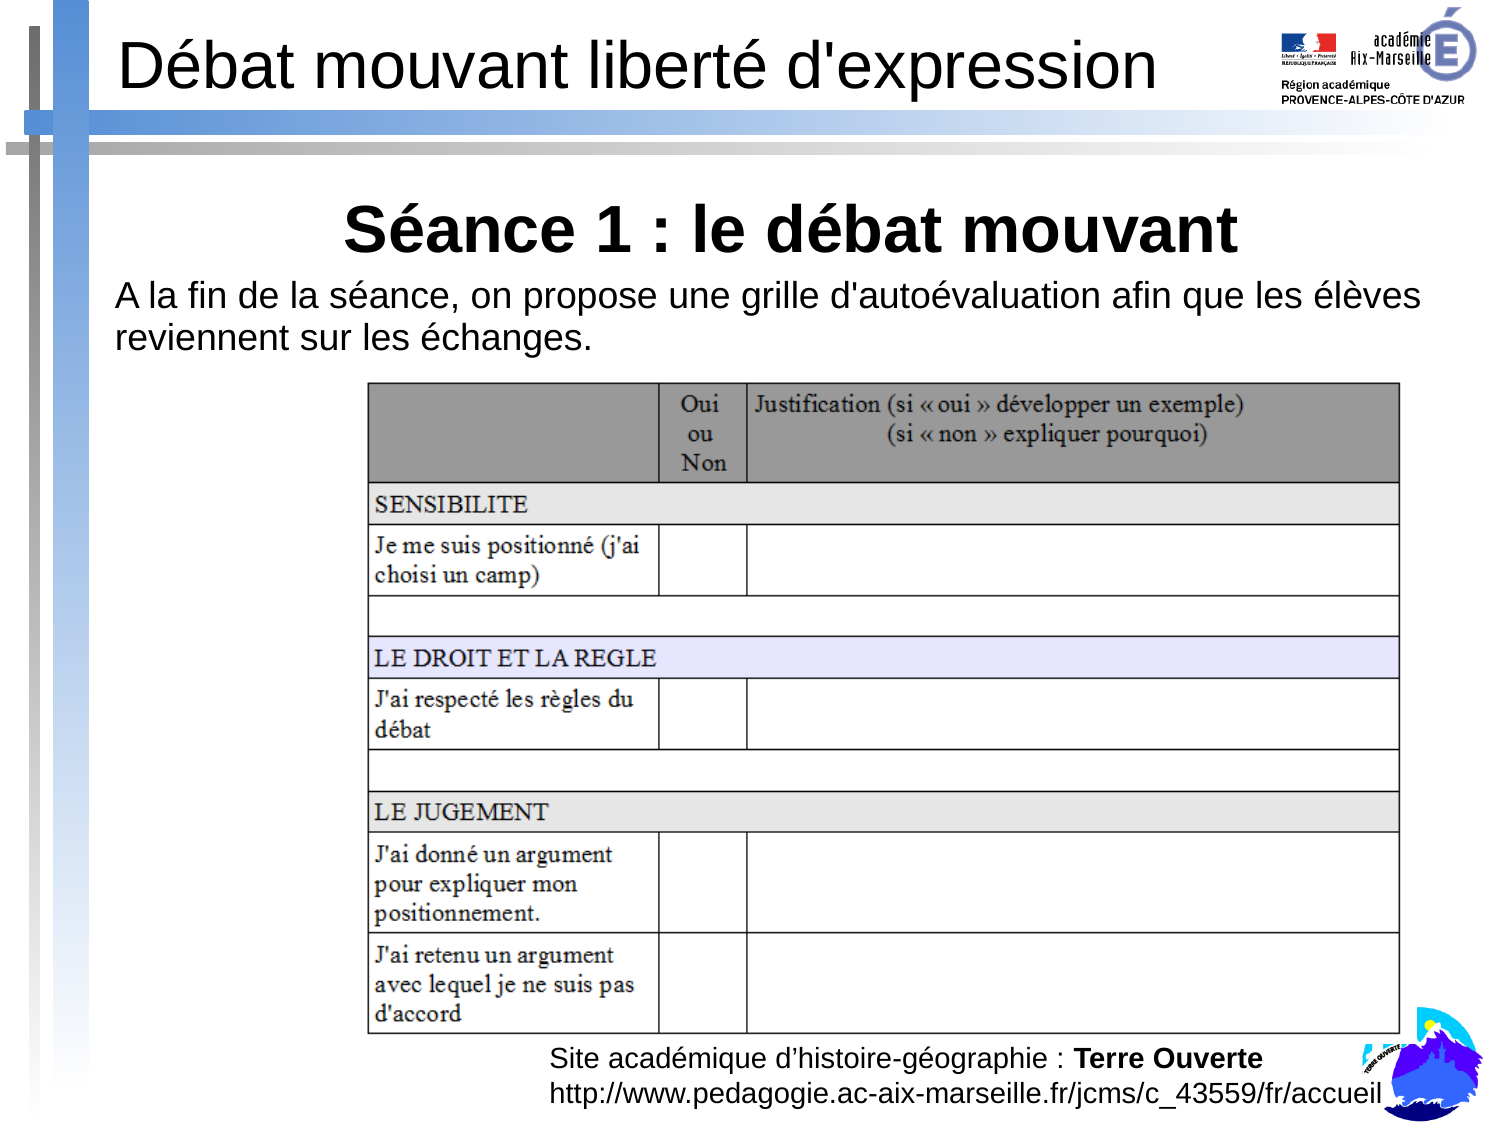

Débat mouvant liberté d'expression
Séance 1 : le débat mouvant
A la fin de la séance, on propose une grille d'autoévaluation afin que les élèves reviennent sur les échanges.
Site académique d’histoire-géographie : Terre Ouverte
http://www.pedagogie.ac-aix-marseille.fr/jcms/c_43559/fr/accueil